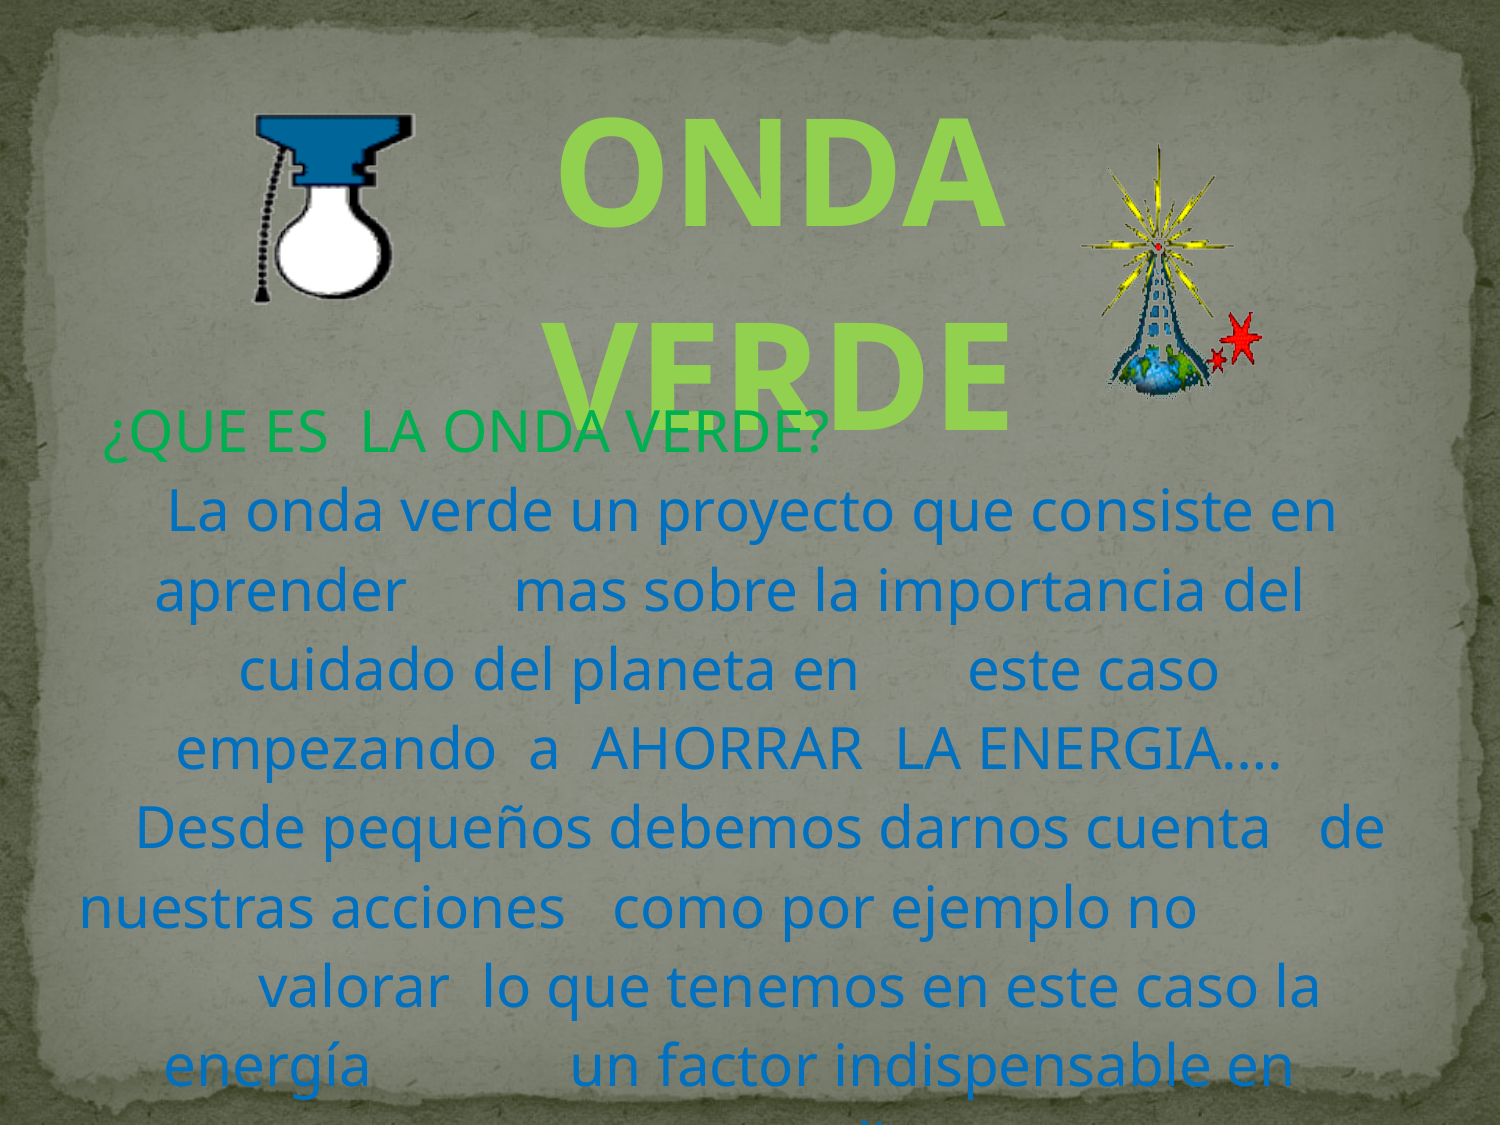

ONDA VERDE
 ¿QUE ES LA ONDA VERDE?
 La onda verde un proyecto que consiste en aprender mas sobre la importancia del cuidado del planeta en este caso empezando a AHORRAR LA ENERGIA….
 Desde pequeños debemos darnos cuenta de nuestras acciones como por ejemplo no valorar lo que tenemos en este caso la energía un factor indispensable en nuestro medio.